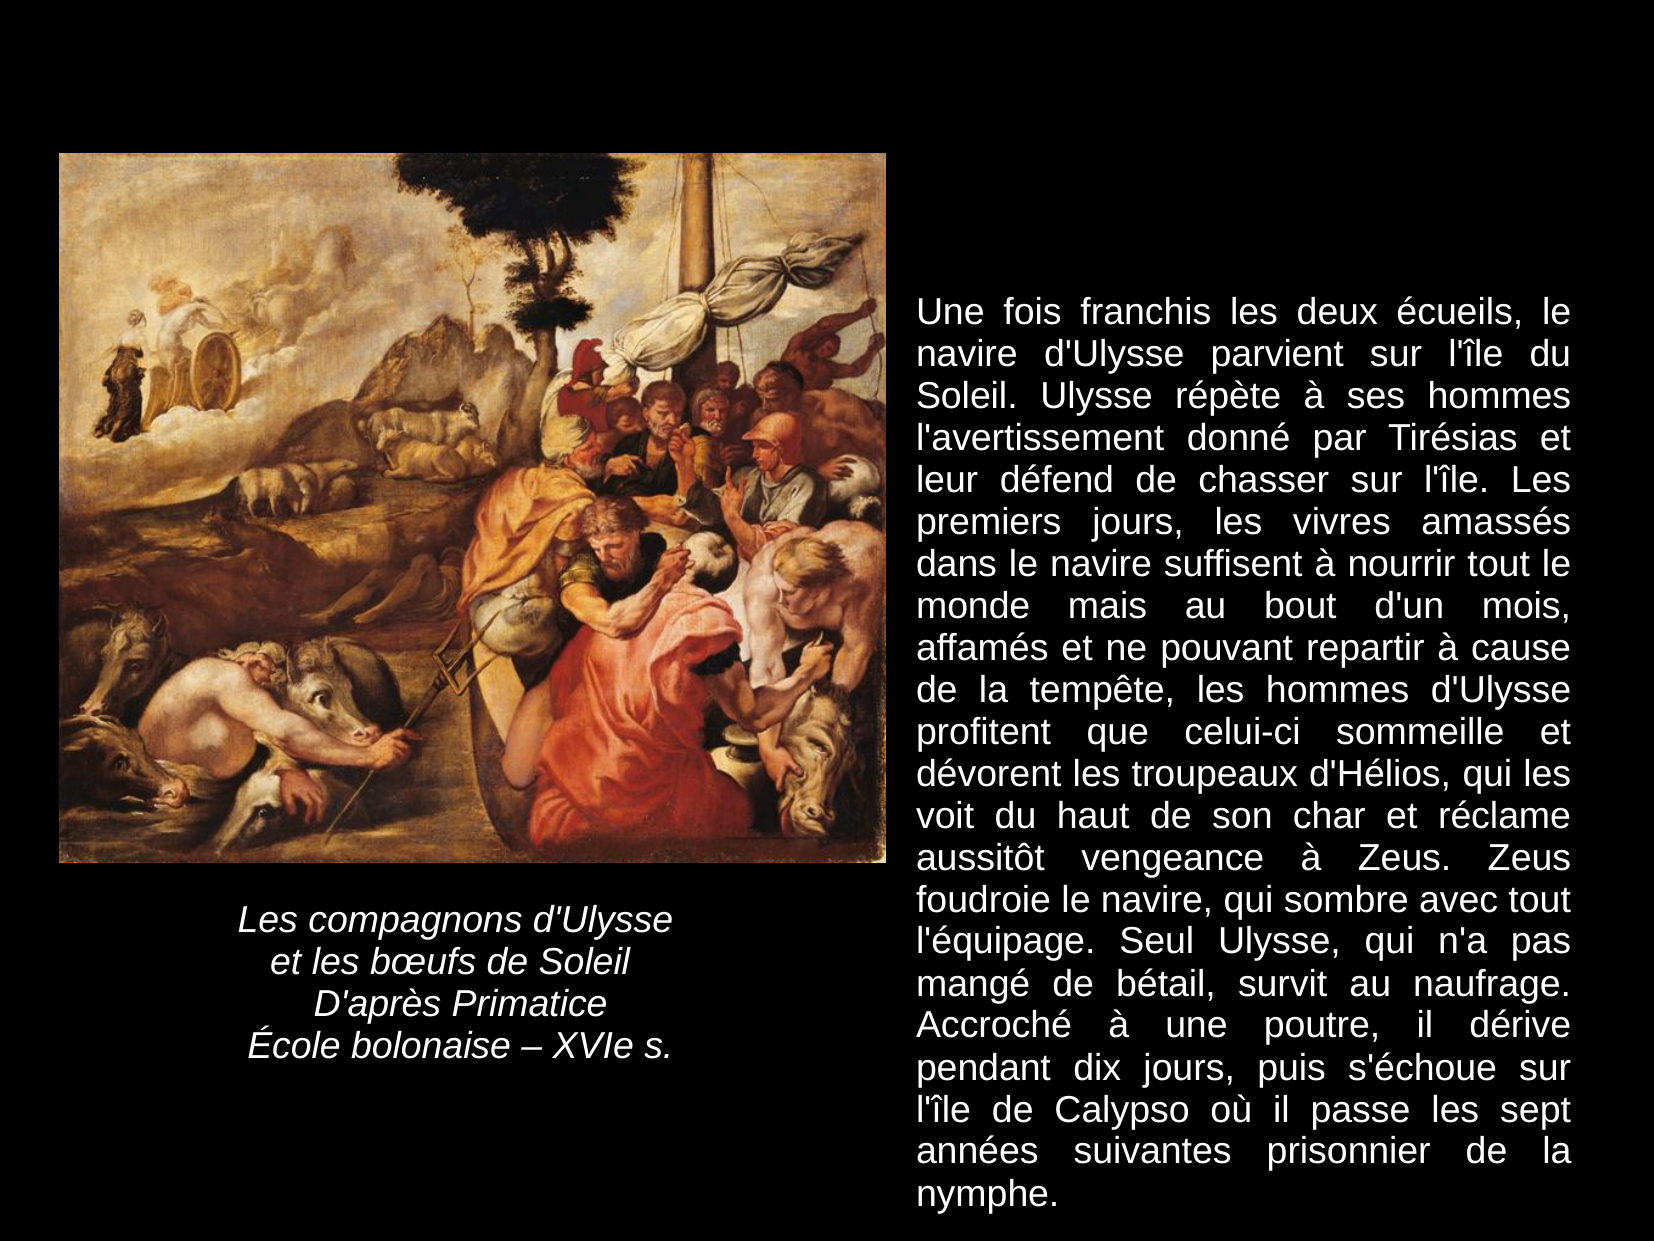

Une fois franchis les deux écueils, le navire d'Ulysse parvient sur l'île du Soleil. Ulysse répète à ses hommes l'avertissement donné par Tirésias et leur défend de chasser sur l'île. Les premiers jours, les vivres amassés dans le navire suffisent à nourrir tout le monde mais au bout d'un mois, affamés et ne pouvant repartir à cause de la tempête, les hommes d'Ulysse profitent que celui-ci sommeille et dévorent les troupeaux d'Hélios, qui les voit du haut de son char et réclame aussitôt vengeance à Zeus. Zeus foudroie le navire, qui sombre avec tout l'équipage. Seul Ulysse, qui n'a pas mangé de bétail, survit au naufrage. Accroché à une poutre, il dérive pendant dix jours, puis s'échoue sur l'île de Calypso où il passe les sept années suivantes prisonnier de la nymphe.
# Les compagnons d'Ulysse et les bœufs de Soleil D'après Primatice École bolonaise – XVIe s.